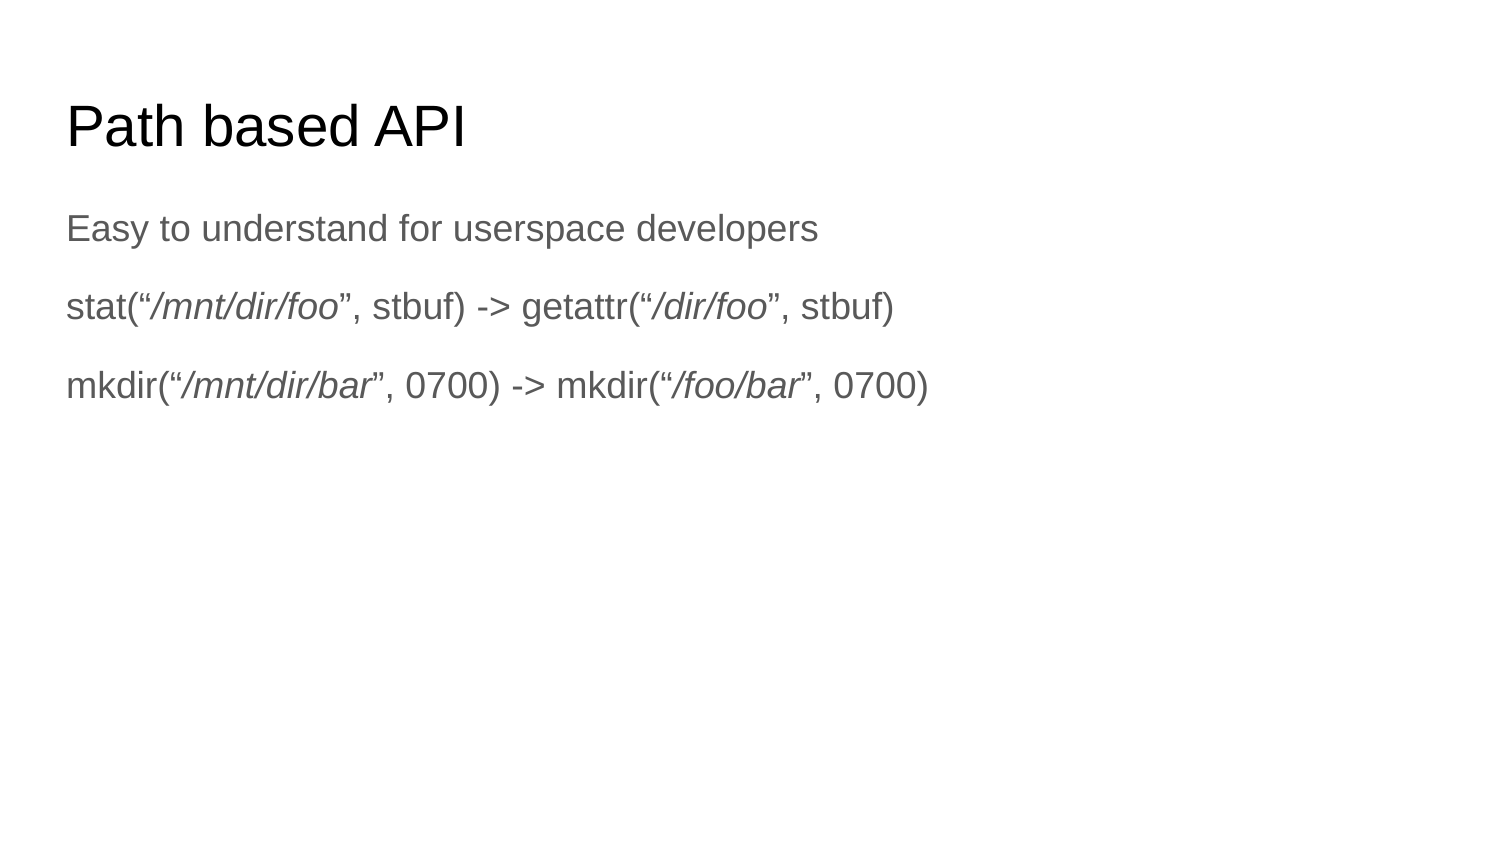

# Path based API
Easy to understand for userspace developers
stat(“/mnt/dir/foo”, stbuf) -> getattr(“/dir/foo”, stbuf)
mkdir(“/mnt/dir/bar”, 0700) -> mkdir(“/foo/bar”, 0700)